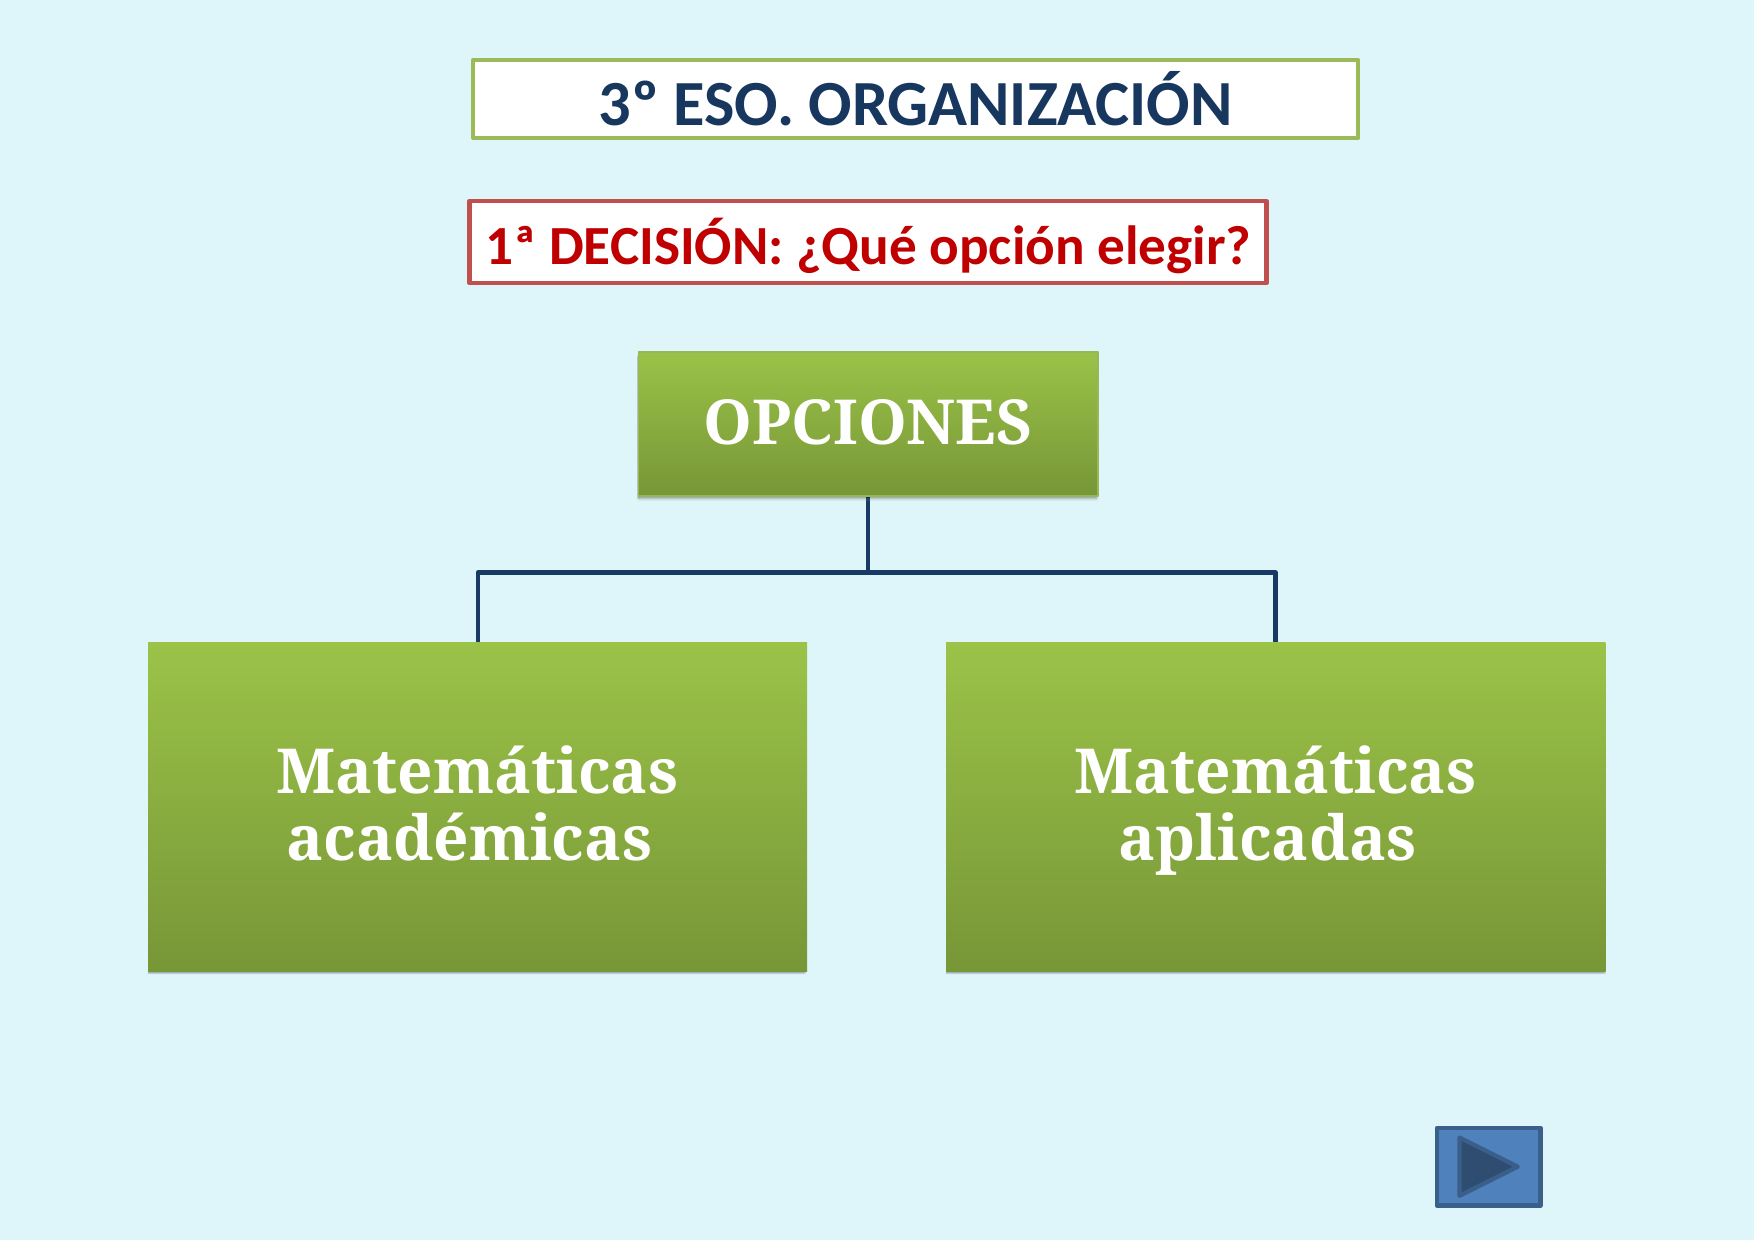

3º ESO. ORGANIZACIÓN
1ª DECISIÓN: ¿Qué opción elegir?
OPCIONES
Matemáticas académicas
Matemáticas aplicadas